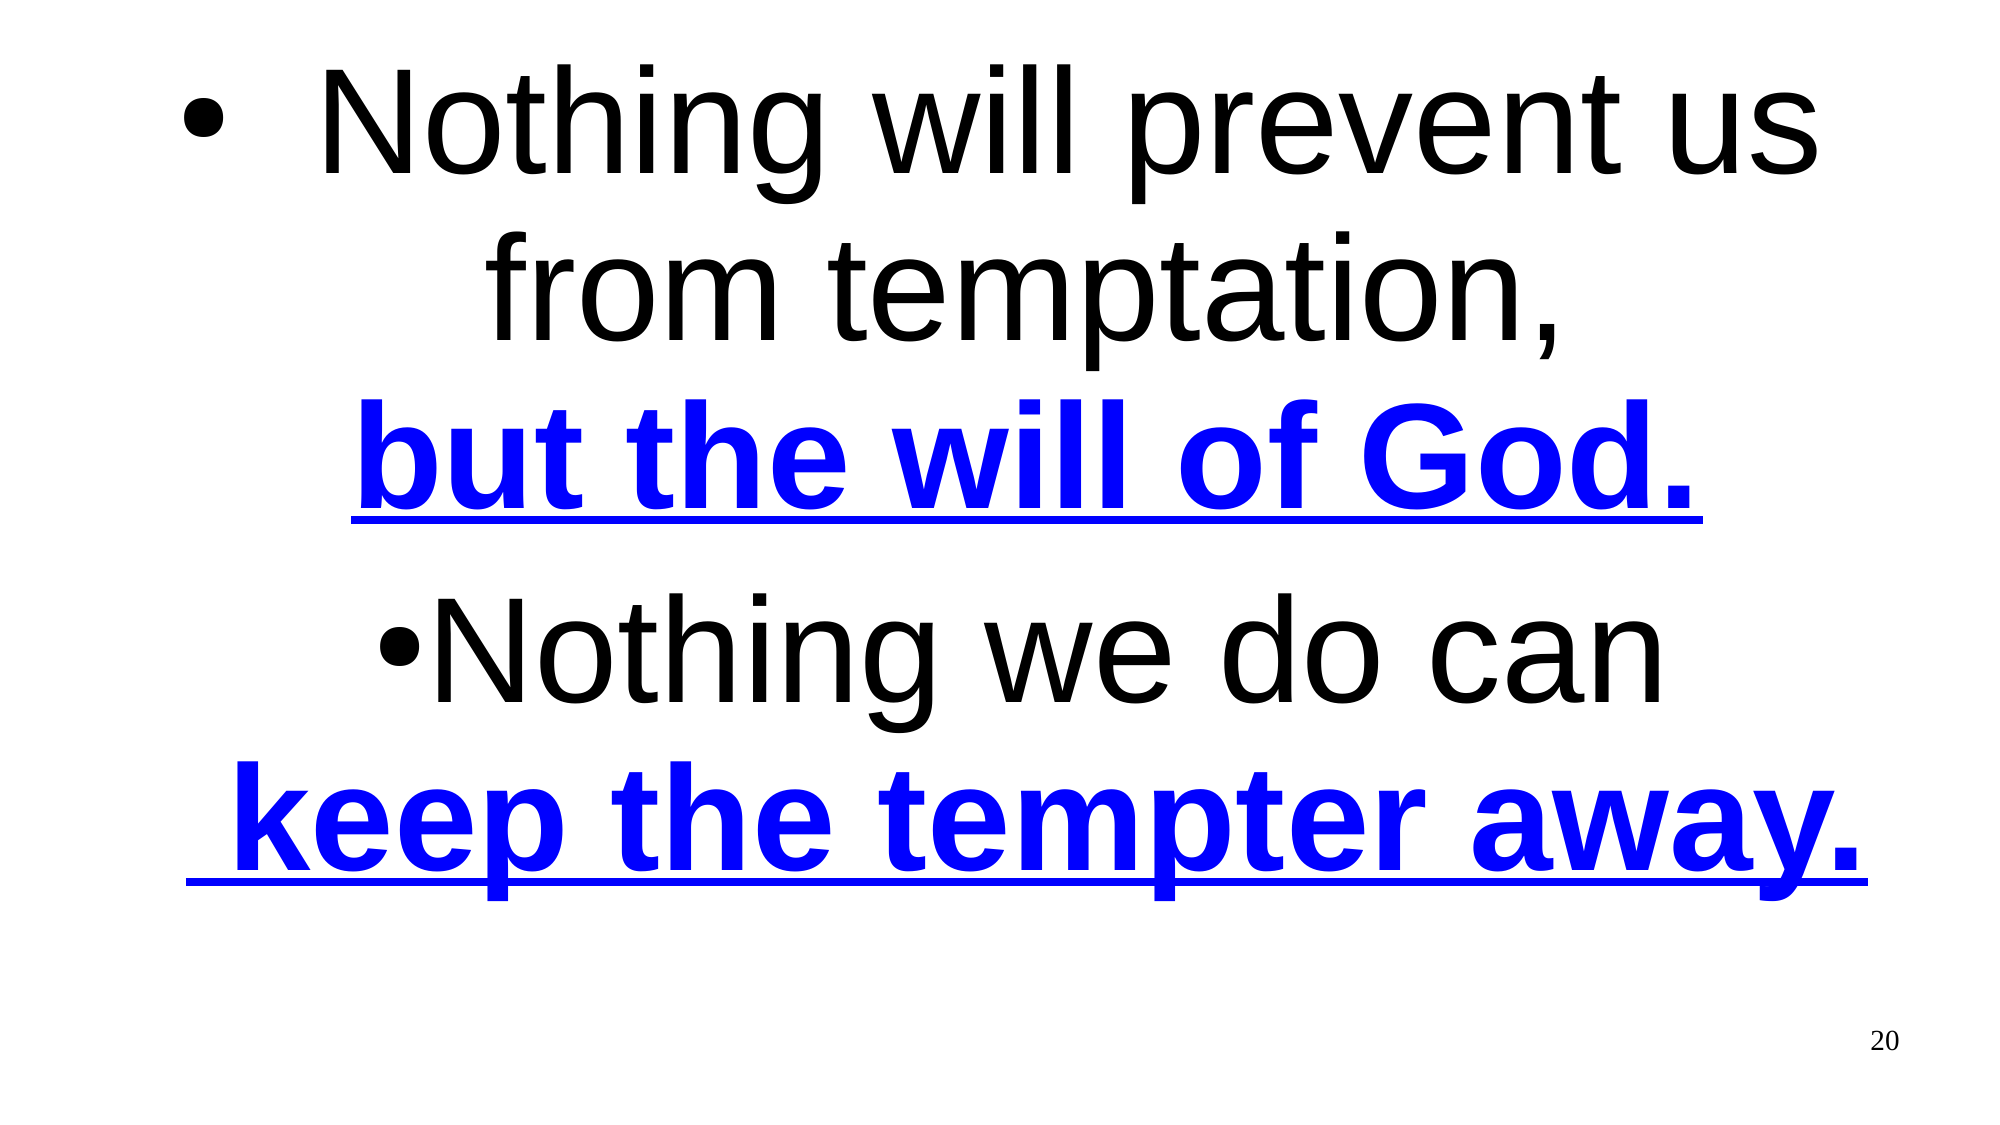

# Nothing will prevent us from temptation, but the will of God.
Nothing we do can
 keep the tempter away.
20